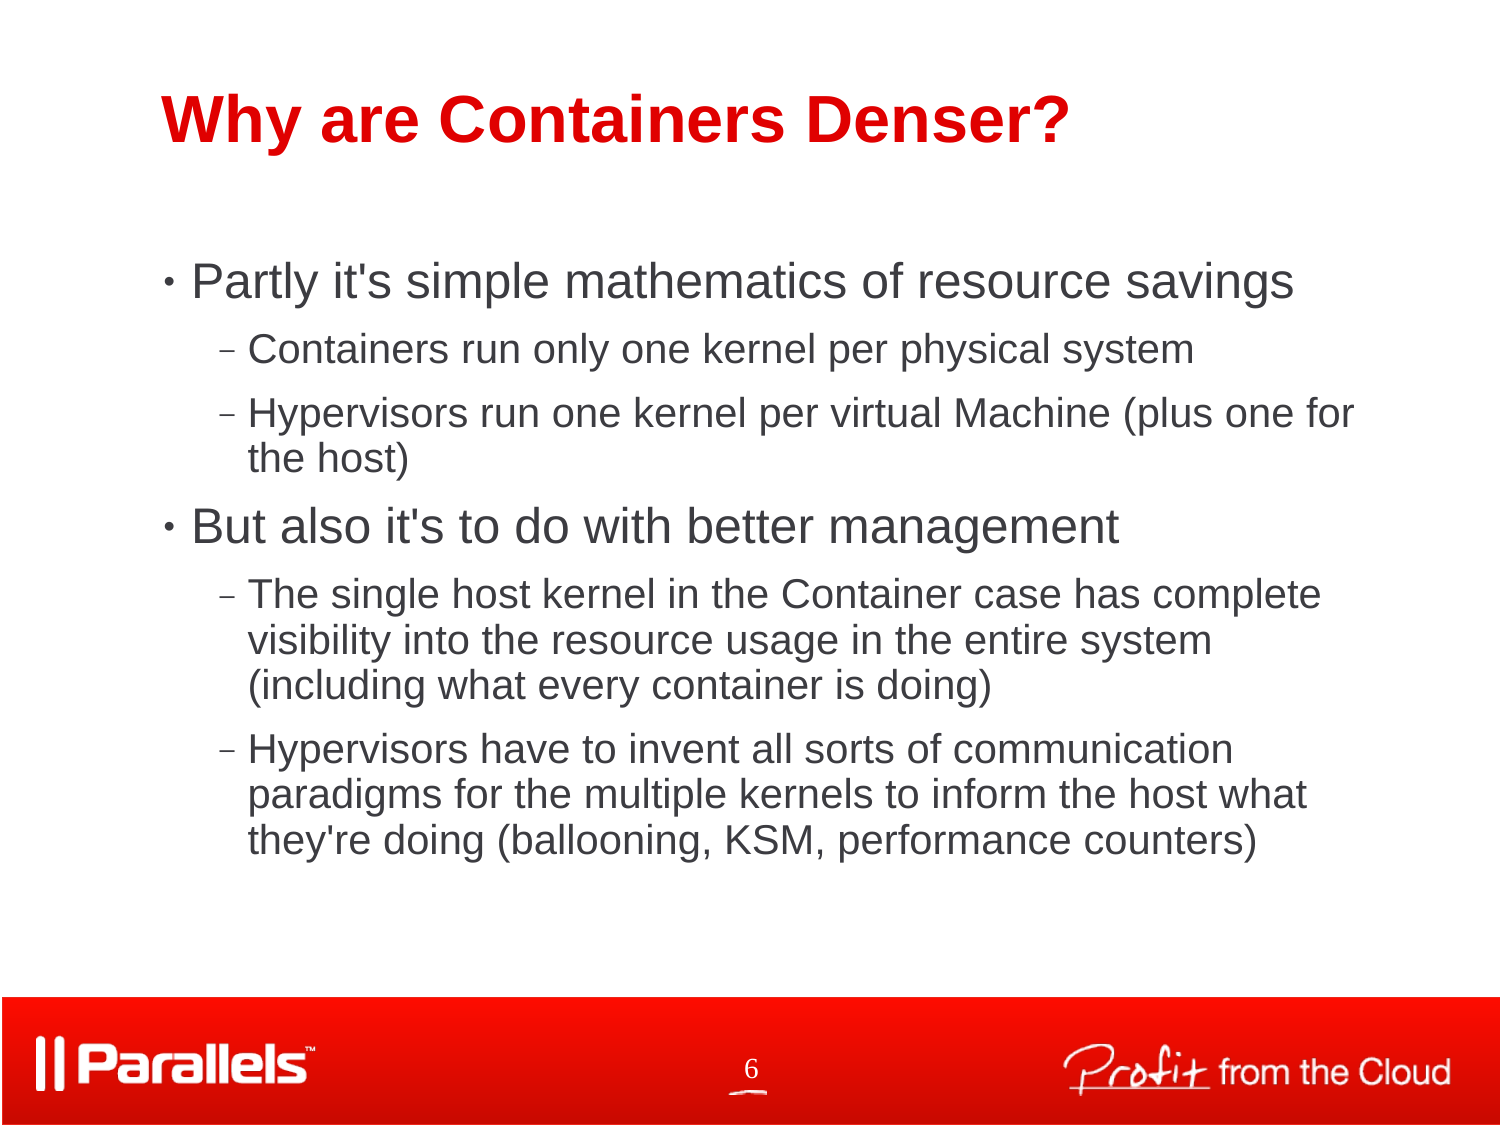

# Why are Containers Denser?
Partly it's simple mathematics of resource savings
Containers run only one kernel per physical system
Hypervisors run one kernel per virtual Machine (plus one for the host)
But also it's to do with better management
The single host kernel in the Container case has complete visibility into the resource usage in the entire system (including what every container is doing)
Hypervisors have to invent all sorts of communication paradigms for the multiple kernels to inform the host what they're doing (ballooning, KSM, performance counters)